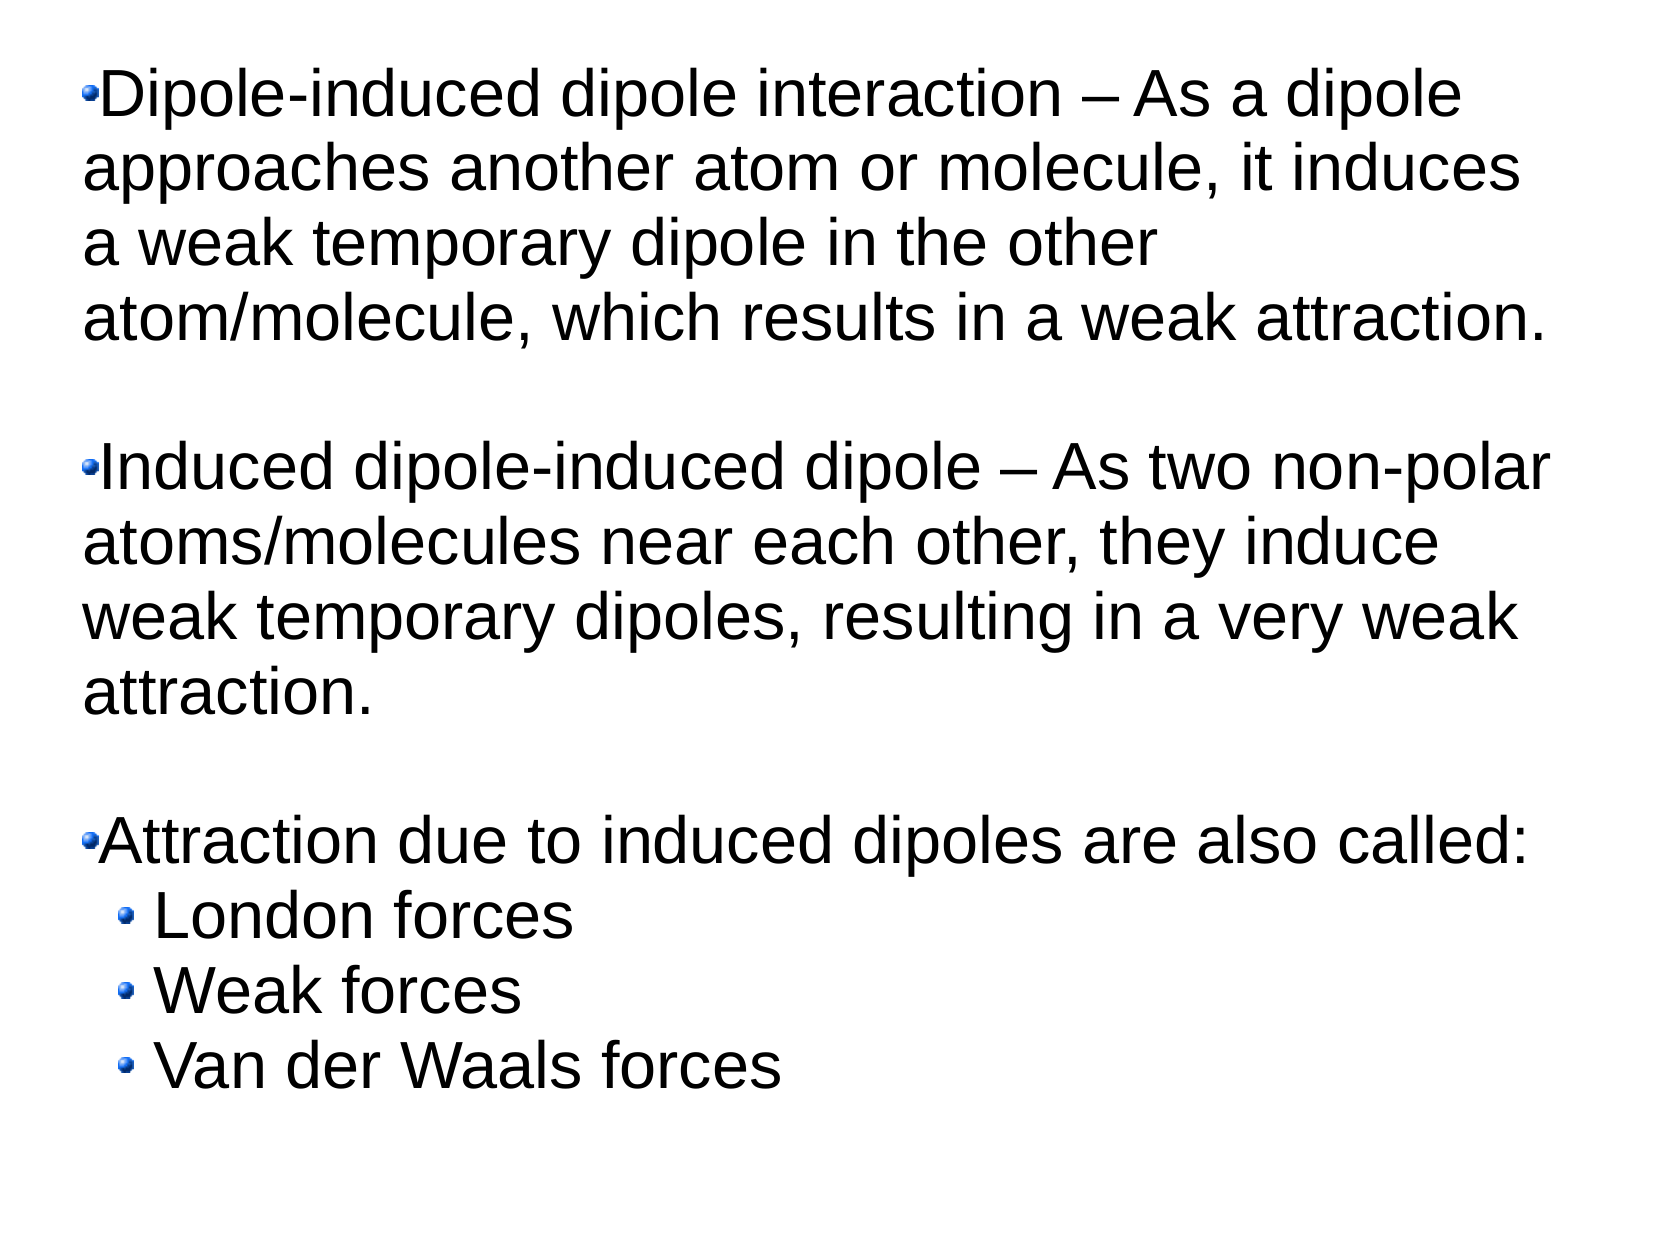

# Dipole-induced dipole interaction – As a dipole approaches another atom or molecule, it induces a weak temporary dipole in the other atom/molecule, which results in a weak attraction.
Induced dipole-induced dipole – As two non-polar atoms/molecules near each other, they induce weak temporary dipoles, resulting in a very weak attraction.
Attraction due to induced dipoles are also called:
London forces
Weak forces
Van der Waals forces